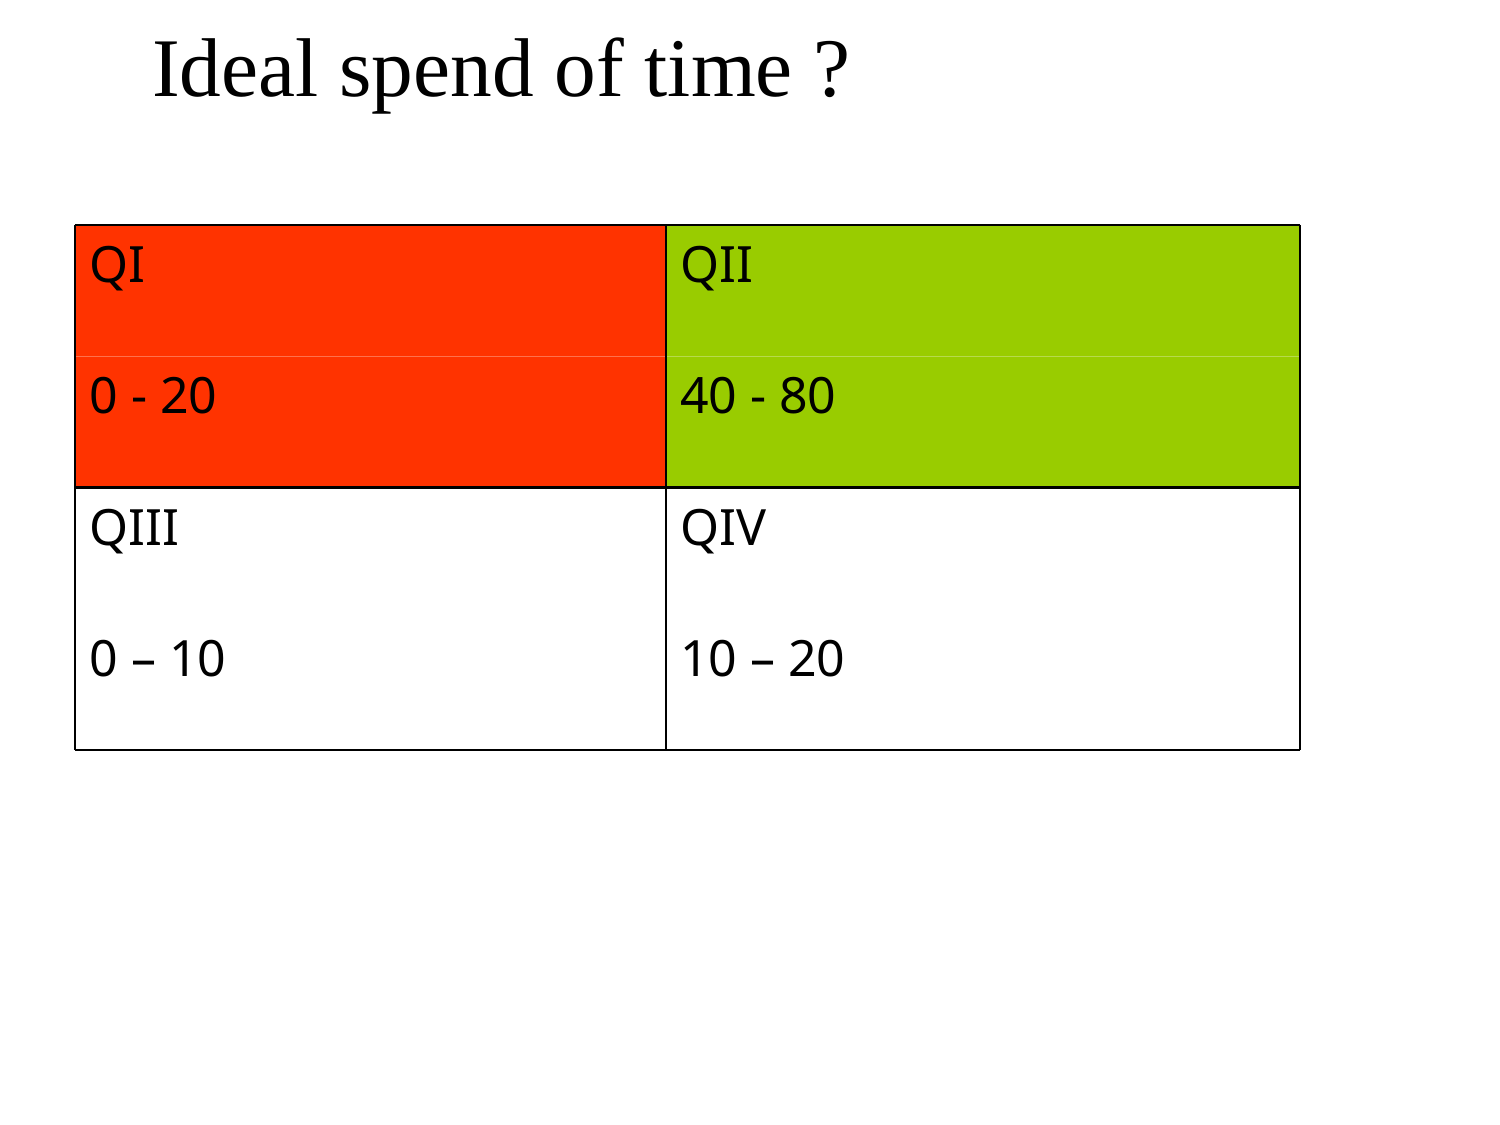

# Ideal spend of time ?
QI
QII
0 - 20
40 - 80
QIII
QIV
0 – 10
10 – 20